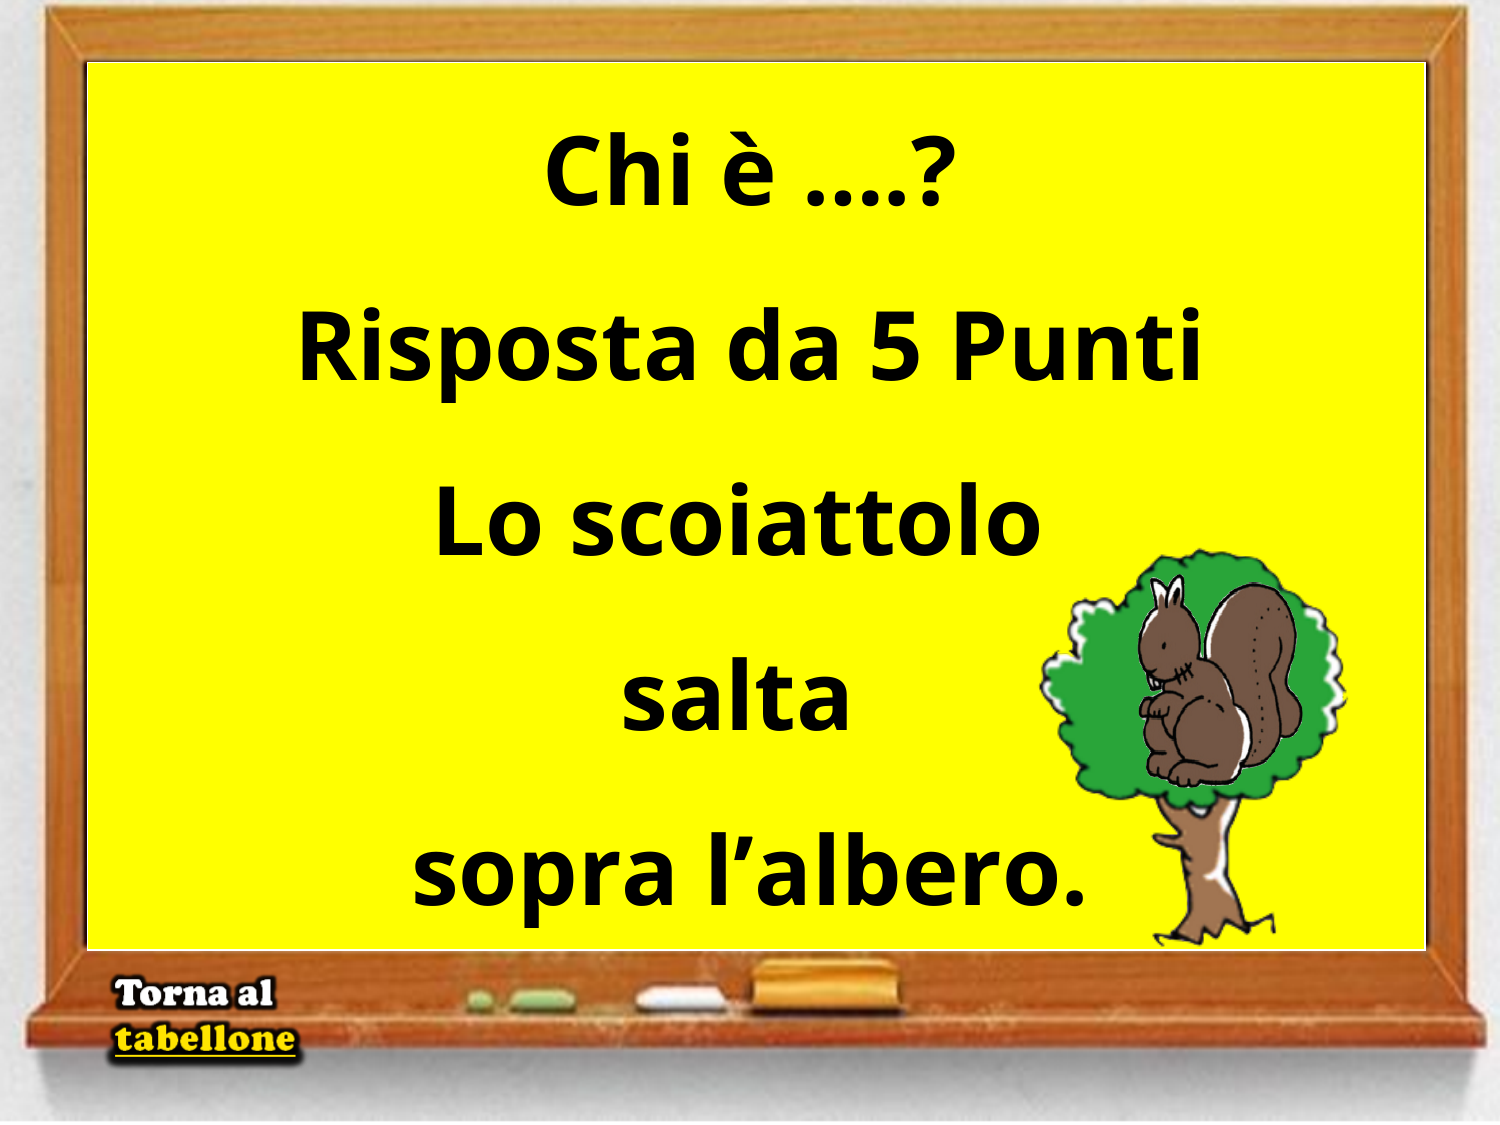

Chi è ….?
Risposta da 5 Punti
Lo scoiattolo
salta
sopra l’albero.